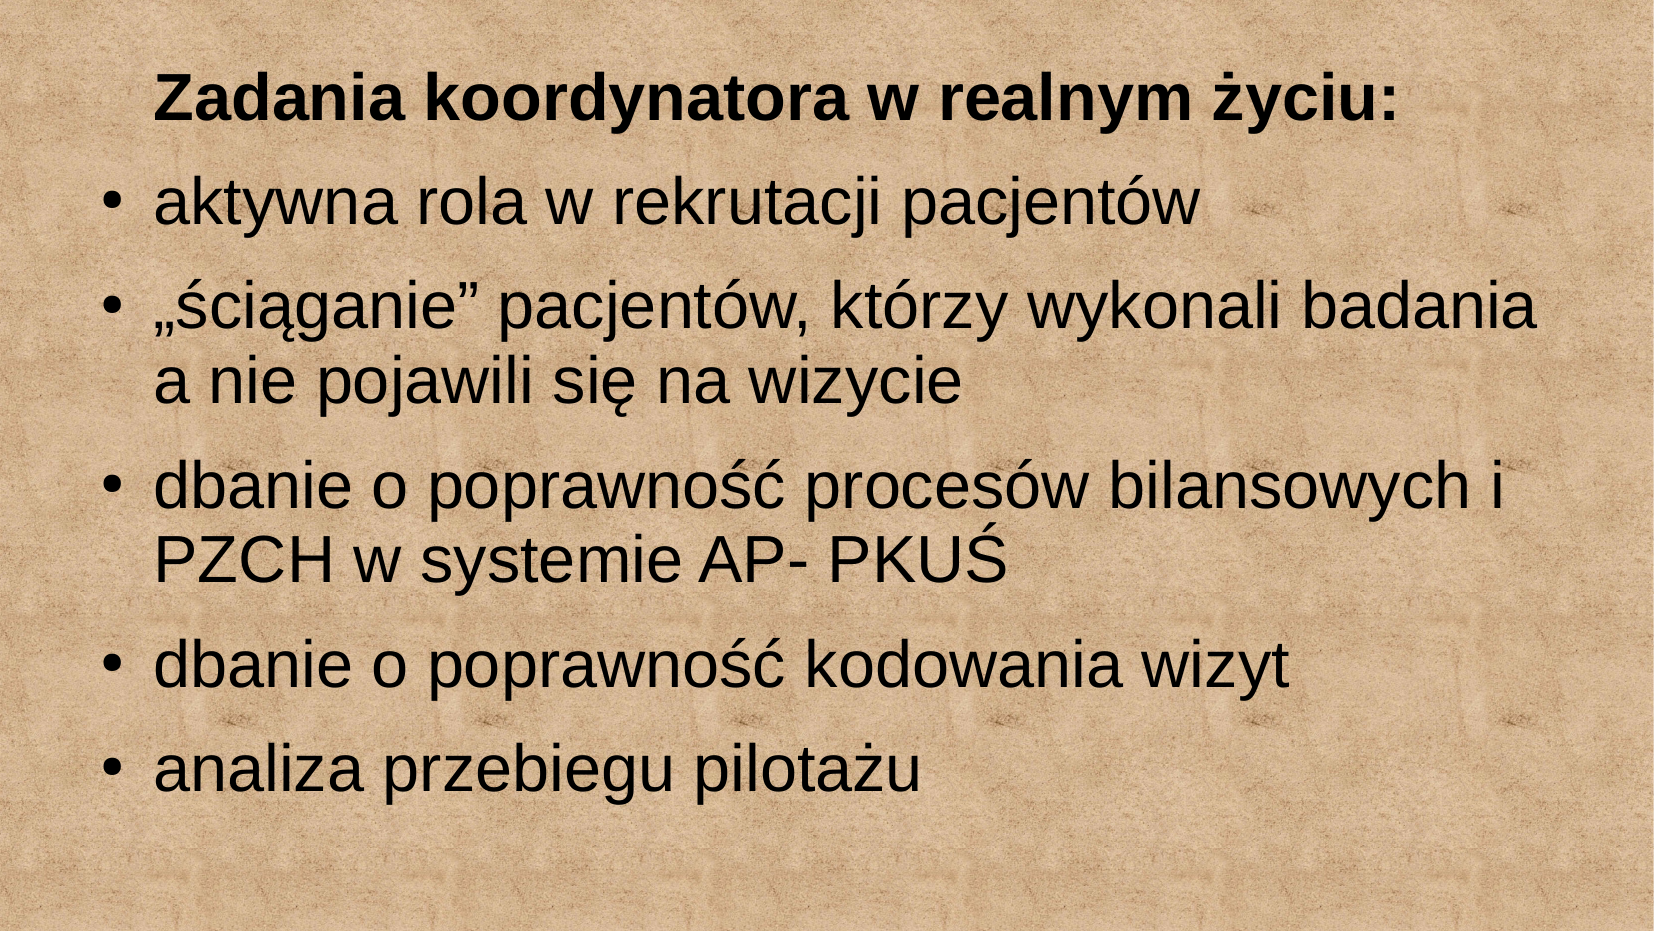

# Zadania koordynatora w realnym życiu:
aktywna rola w rekrutacji pacjentów
„ściąganie” pacjentów, którzy wykonali badania a nie pojawili się na wizycie
dbanie o poprawność procesów bilansowych i PZCH w systemie AP- PKUŚ
dbanie o poprawność kodowania wizyt
analiza przebiegu pilotażu